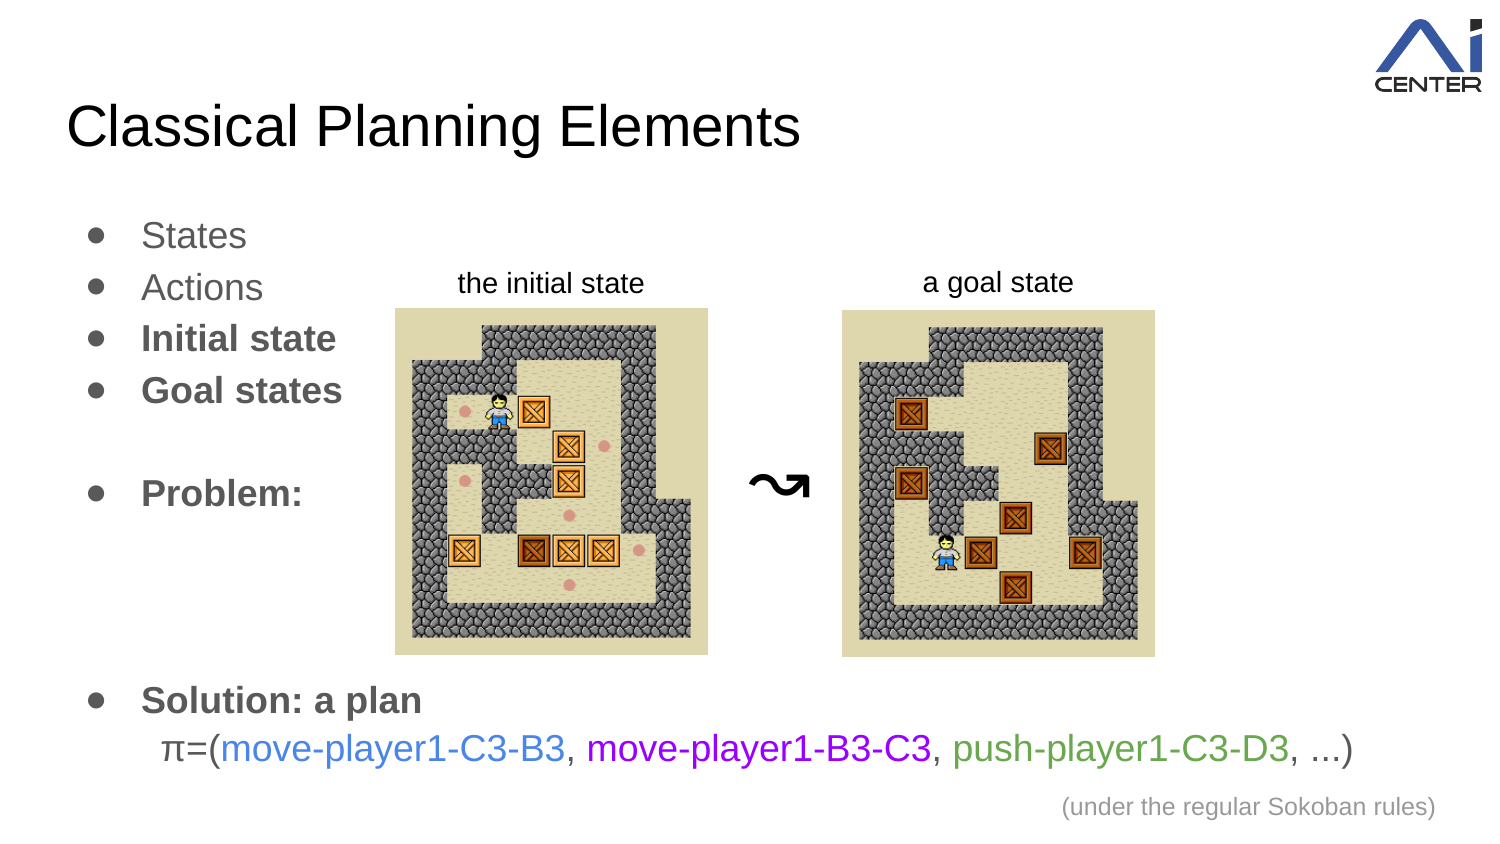

# Classical Planning Elements
States
Actions
Initial state
Goal states
Problem:
Solution: a plan
a goal state
the initial state
↝
π=(move-player1-C3-B3, move-player1-B3-C3, push-player1-C3-D3, ...)
(under the regular Sokoban rules)